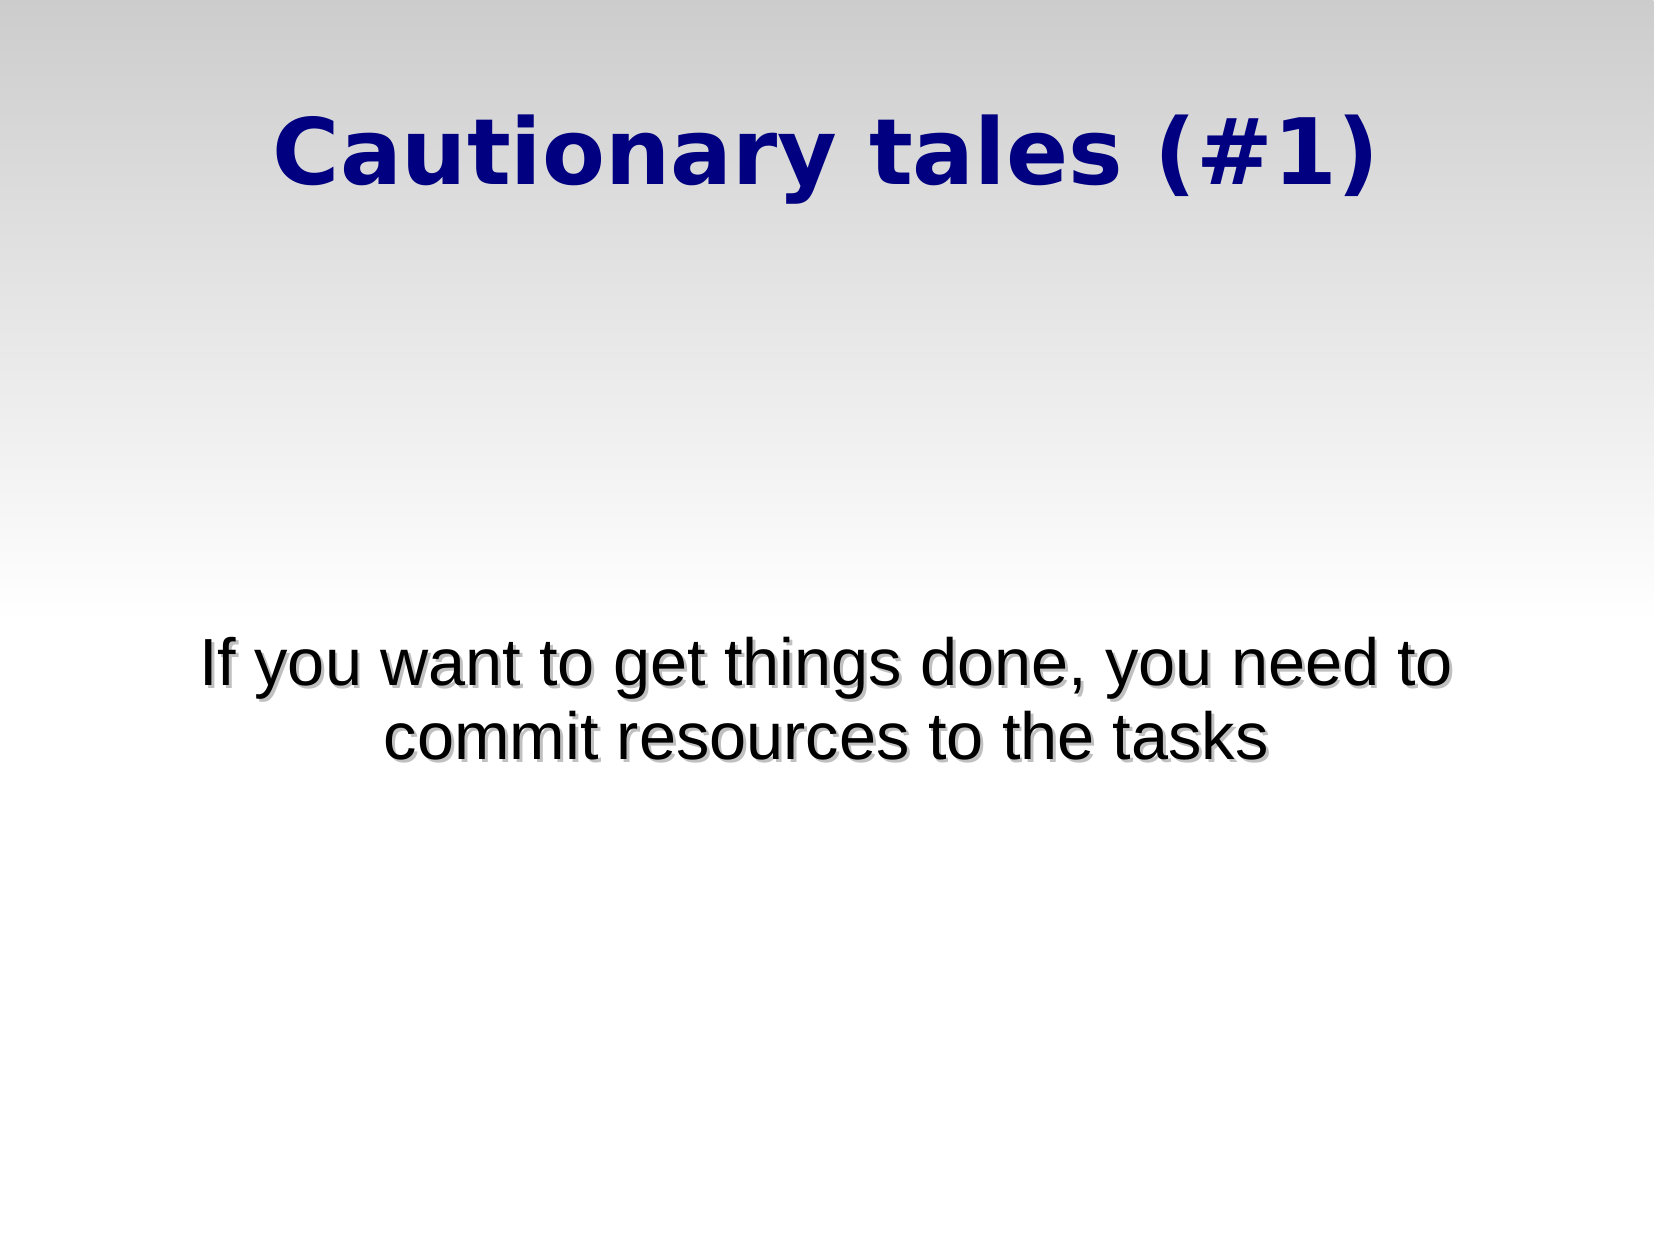

# Cautionary tales (#1)
If you want to get things done, you need to commit resources to the tasks